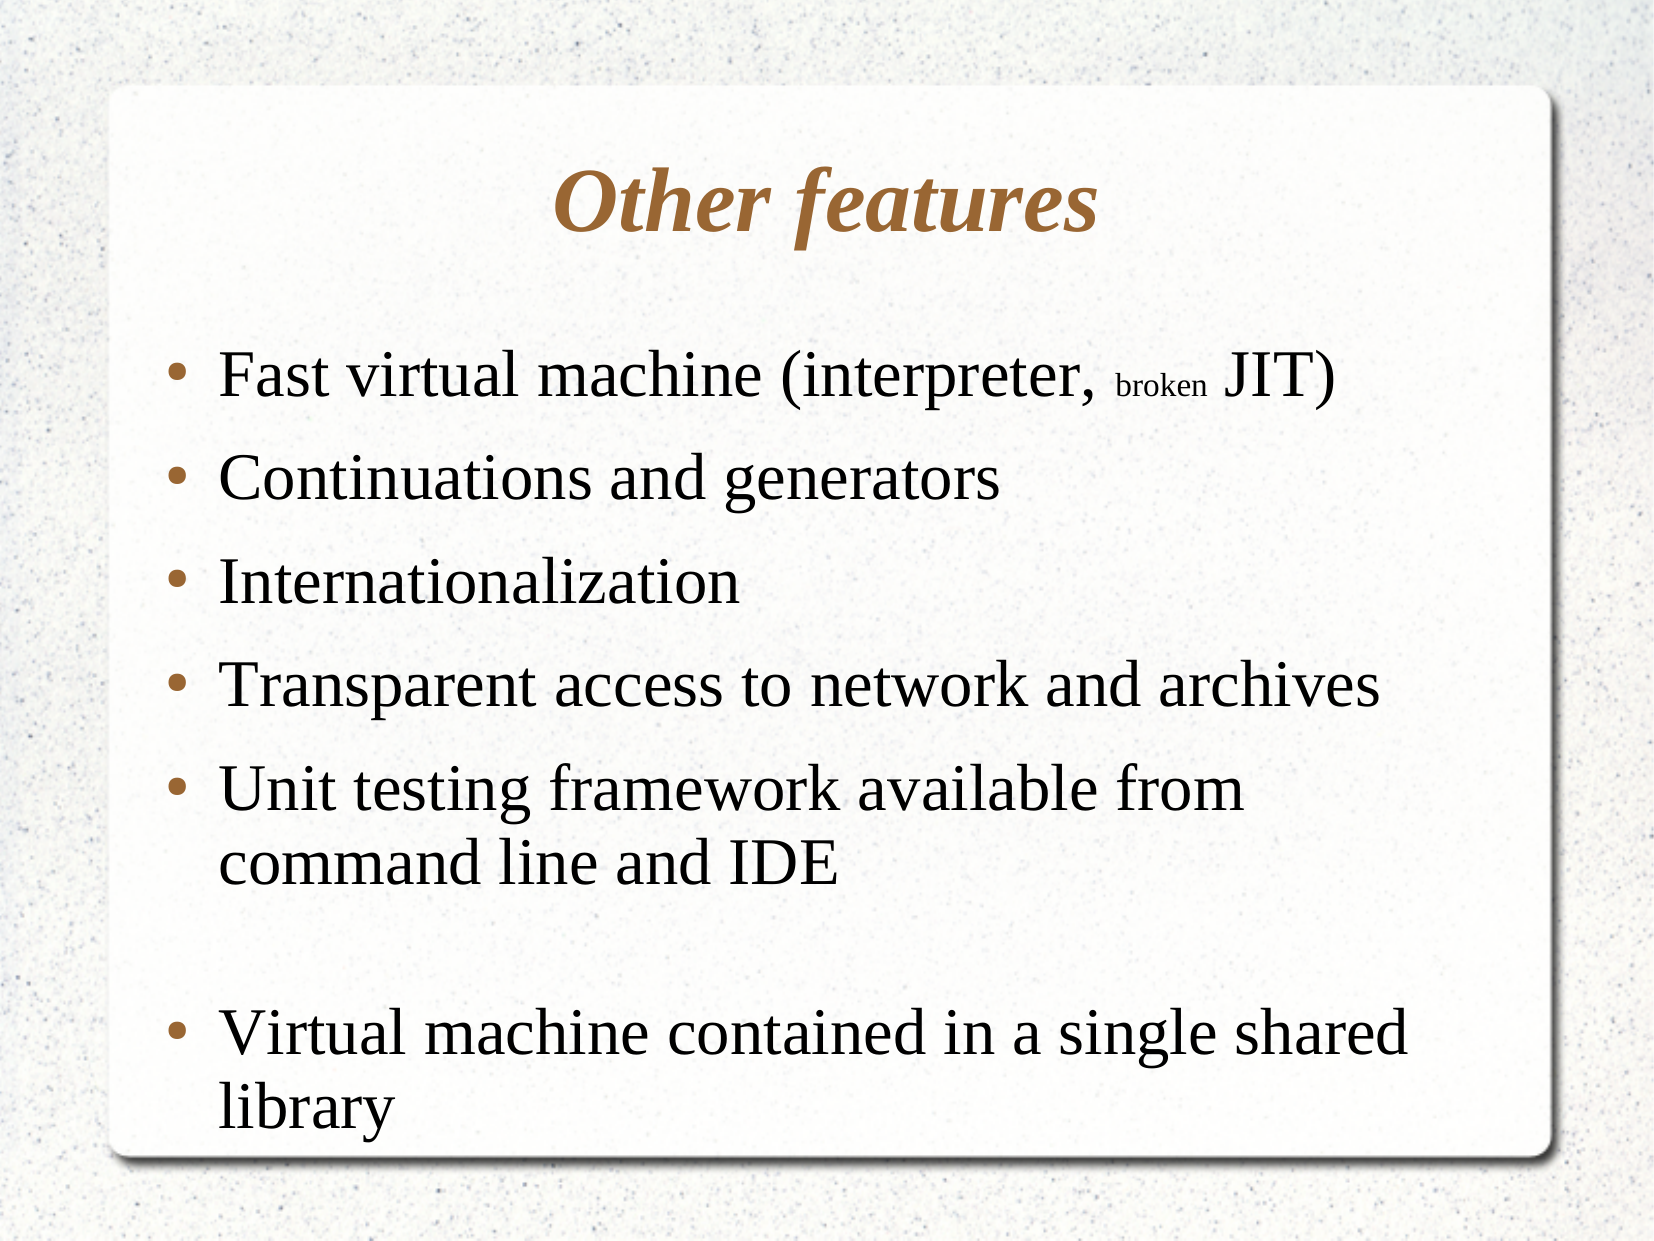

# Other features
Fast virtual machine (interpreter, broken JIT)
Continuations and generators
Internationalization
Transparent access to network and archives
Unit testing framework available from command line and IDE
Virtual machine contained in a single shared library